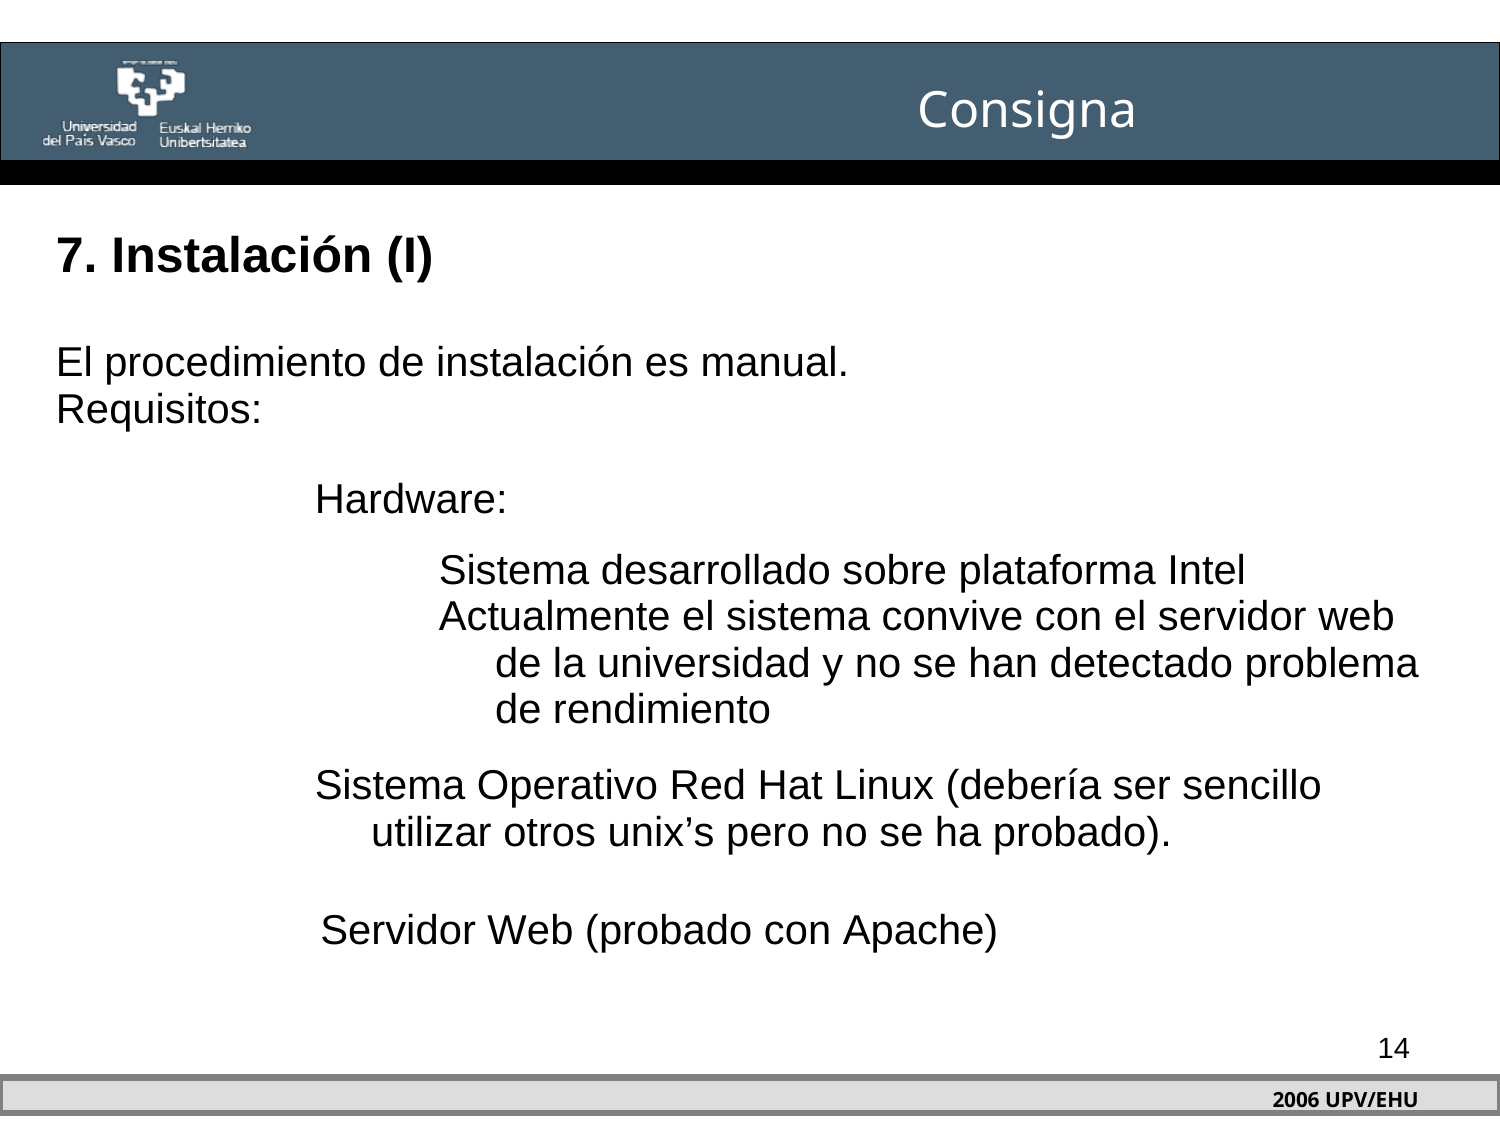

Consigna
7. Instalación (I)
El procedimiento de instalación es manual.
Requisitos:
Hardware:
Sistema desarrollado sobre plataforma Intel
Actualmente el sistema convive con el servidor web de la universidad y no se han detectado problema de rendimiento
Sistema Operativo Red Hat Linux (debería ser sencillo utilizar otros unix’s pero no se ha probado).
Servidor Web (probado con Apache)
14
2006 UPV/EHU